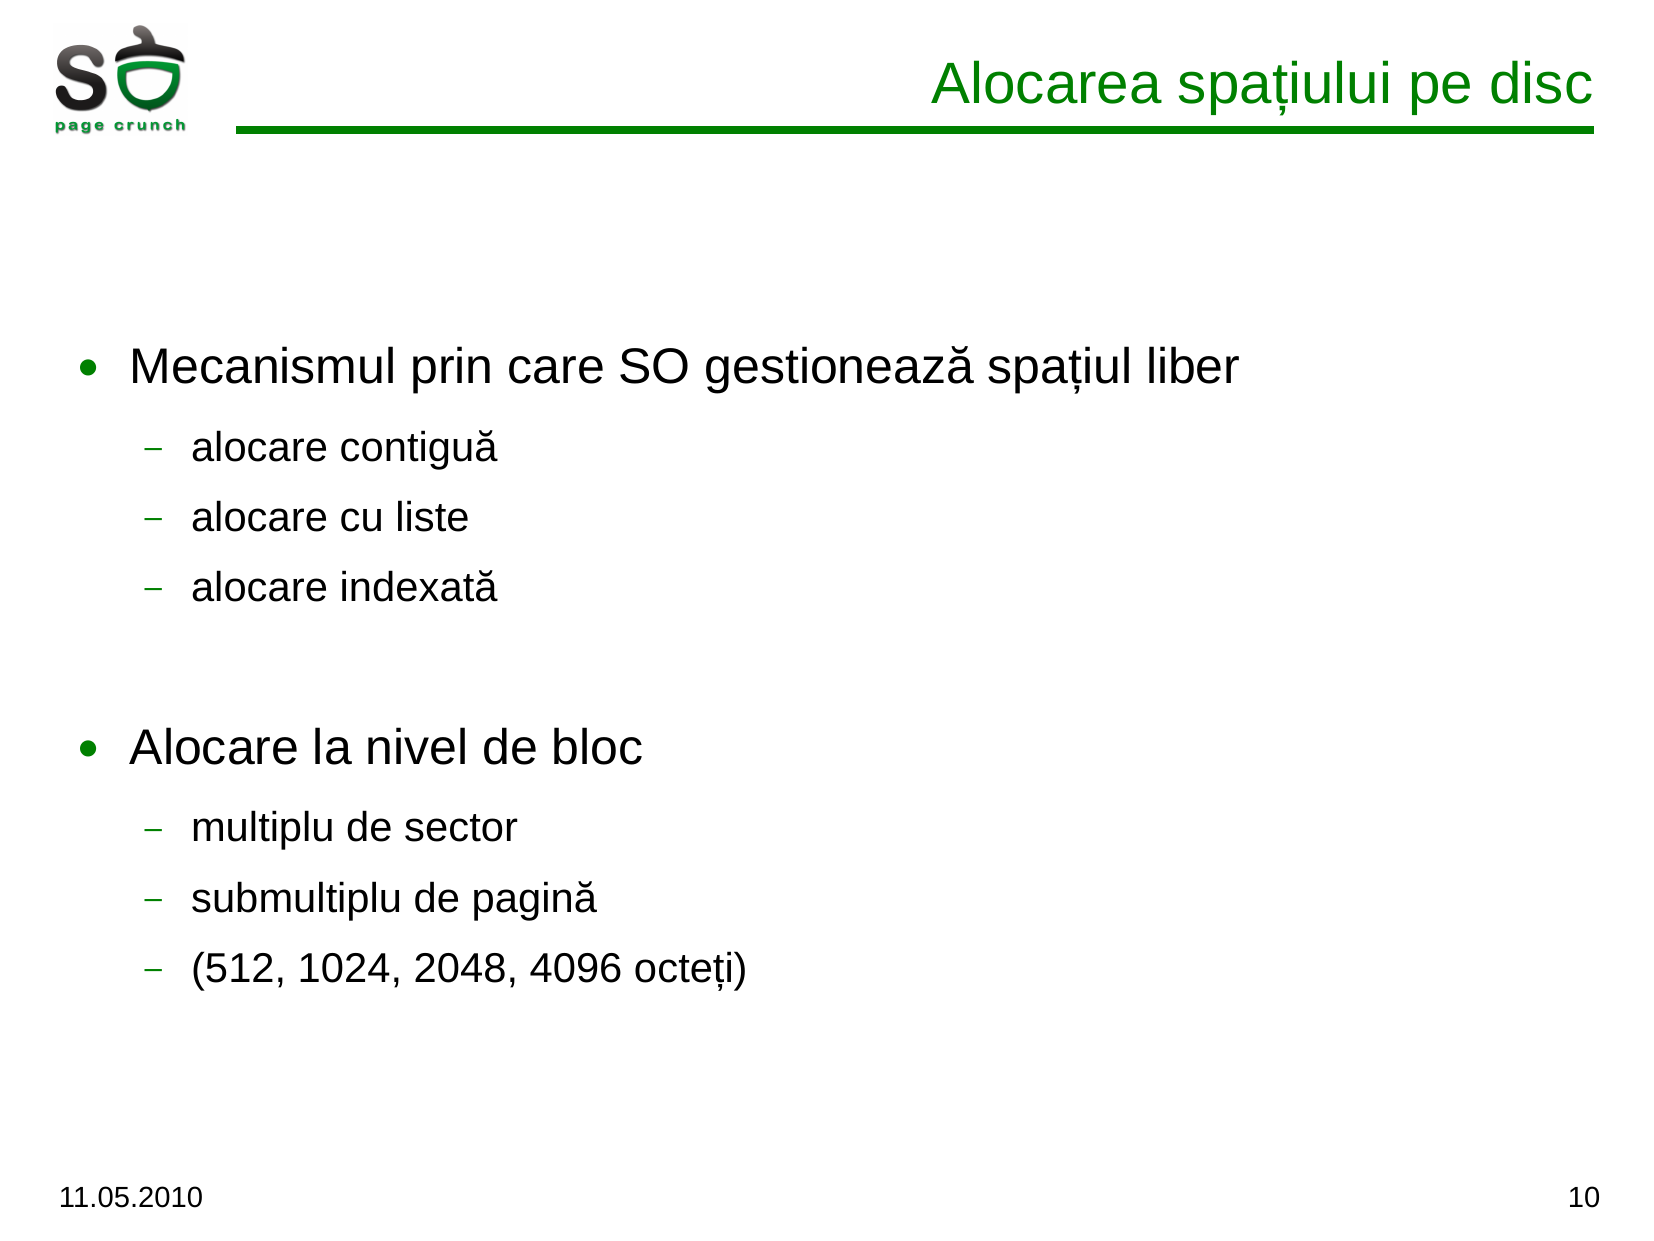

# Alocarea spațiului pe disc
Mecanismul prin care SO gestionează spațiul liber
alocare contiguă
alocare cu liste
alocare indexată
Alocare la nivel de bloc
multiplu de sector
submultiplu de pagină
(512, 1024, 2048, 4096 octeți)
11.05.2010
10